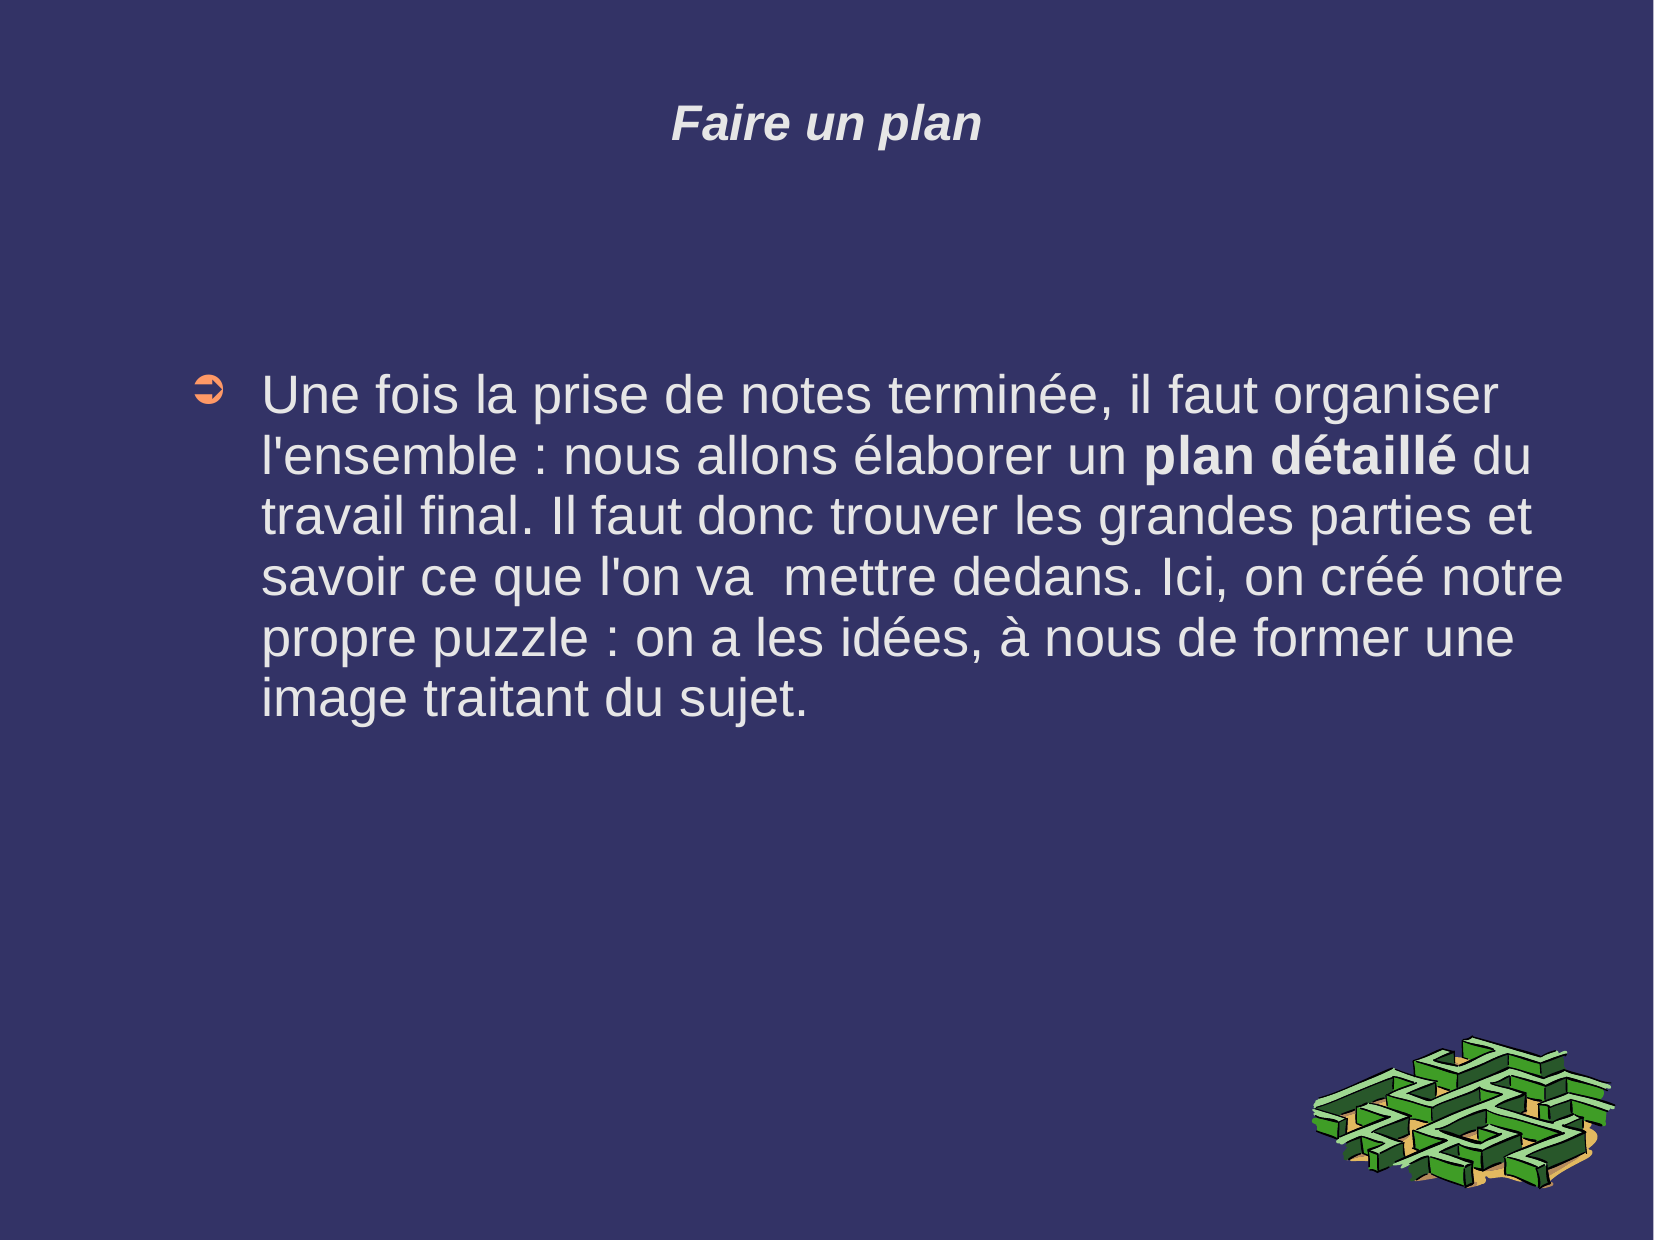

# Faire un plan
Une fois la prise de notes terminée, il faut organiser l'ensemble : nous allons élaborer un plan détaillé du travail final. Il faut donc trouver les grandes parties et savoir ce que l'on va mettre dedans. Ici, on créé notre propre puzzle : on a les idées, à nous de former une image traitant du sujet.